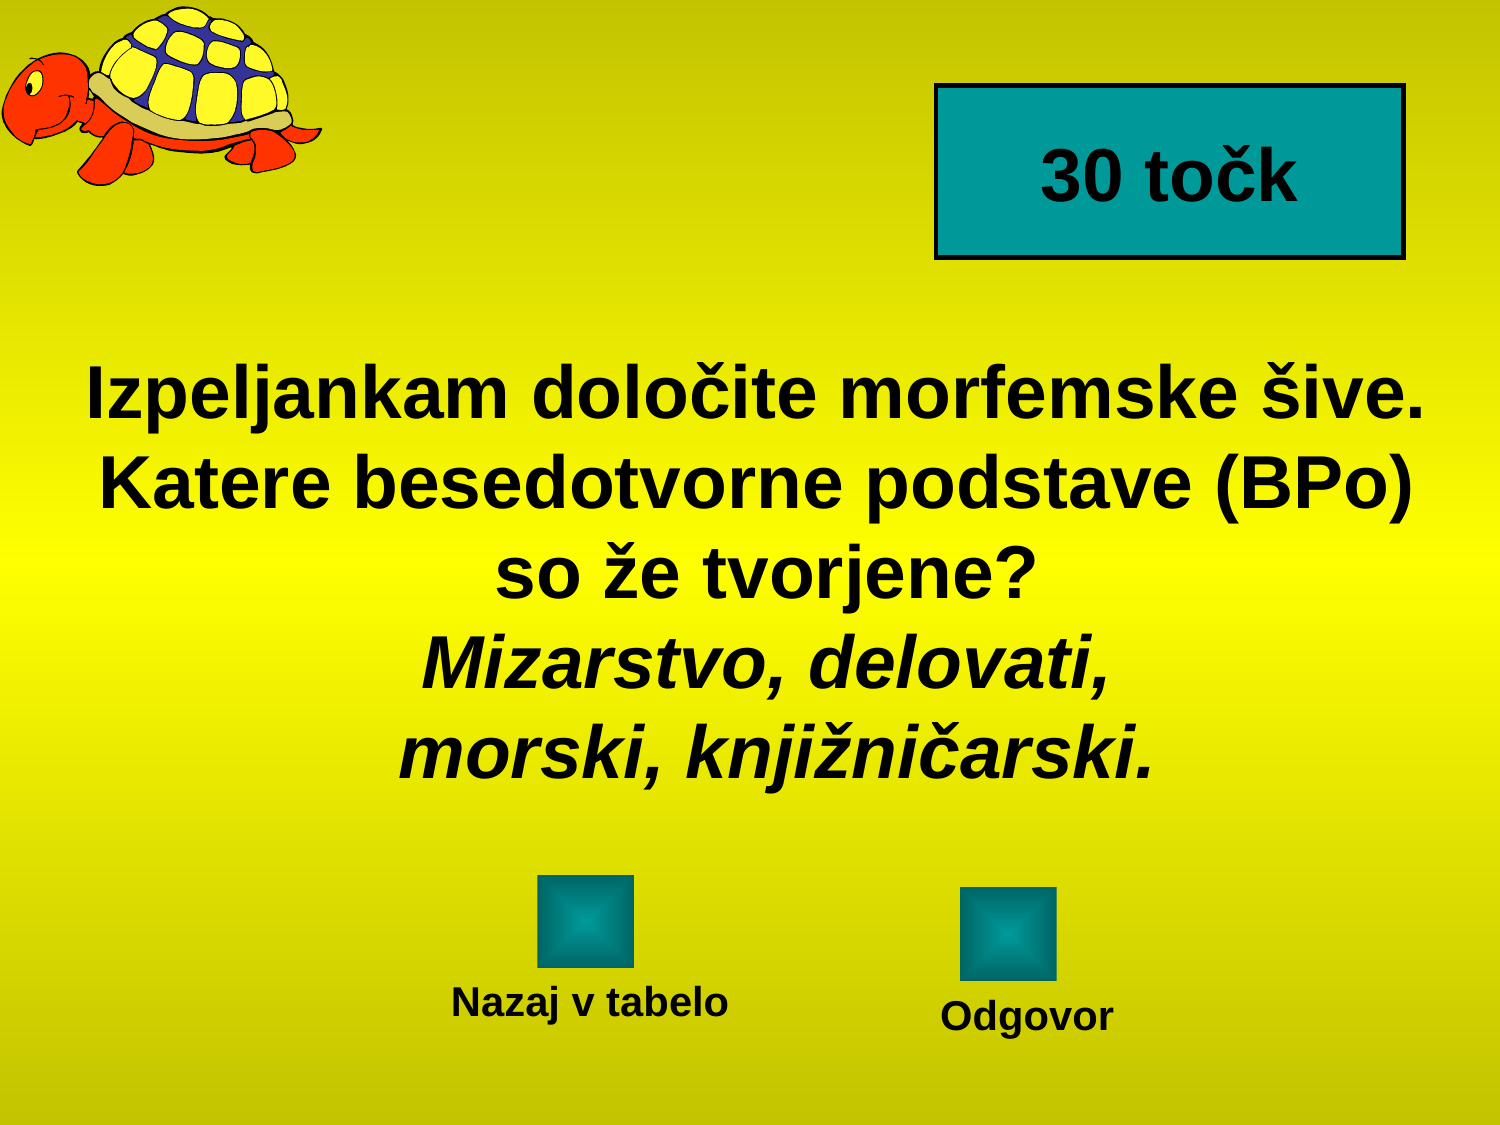

30 točk
# Izpeljankam določite morfemske šive. Katere besedotvorne podstave (BPo) so že tvorjene? Mizarstvo, delovati, morski, knjižničarski.
Nazaj v tabelo
Odgovor